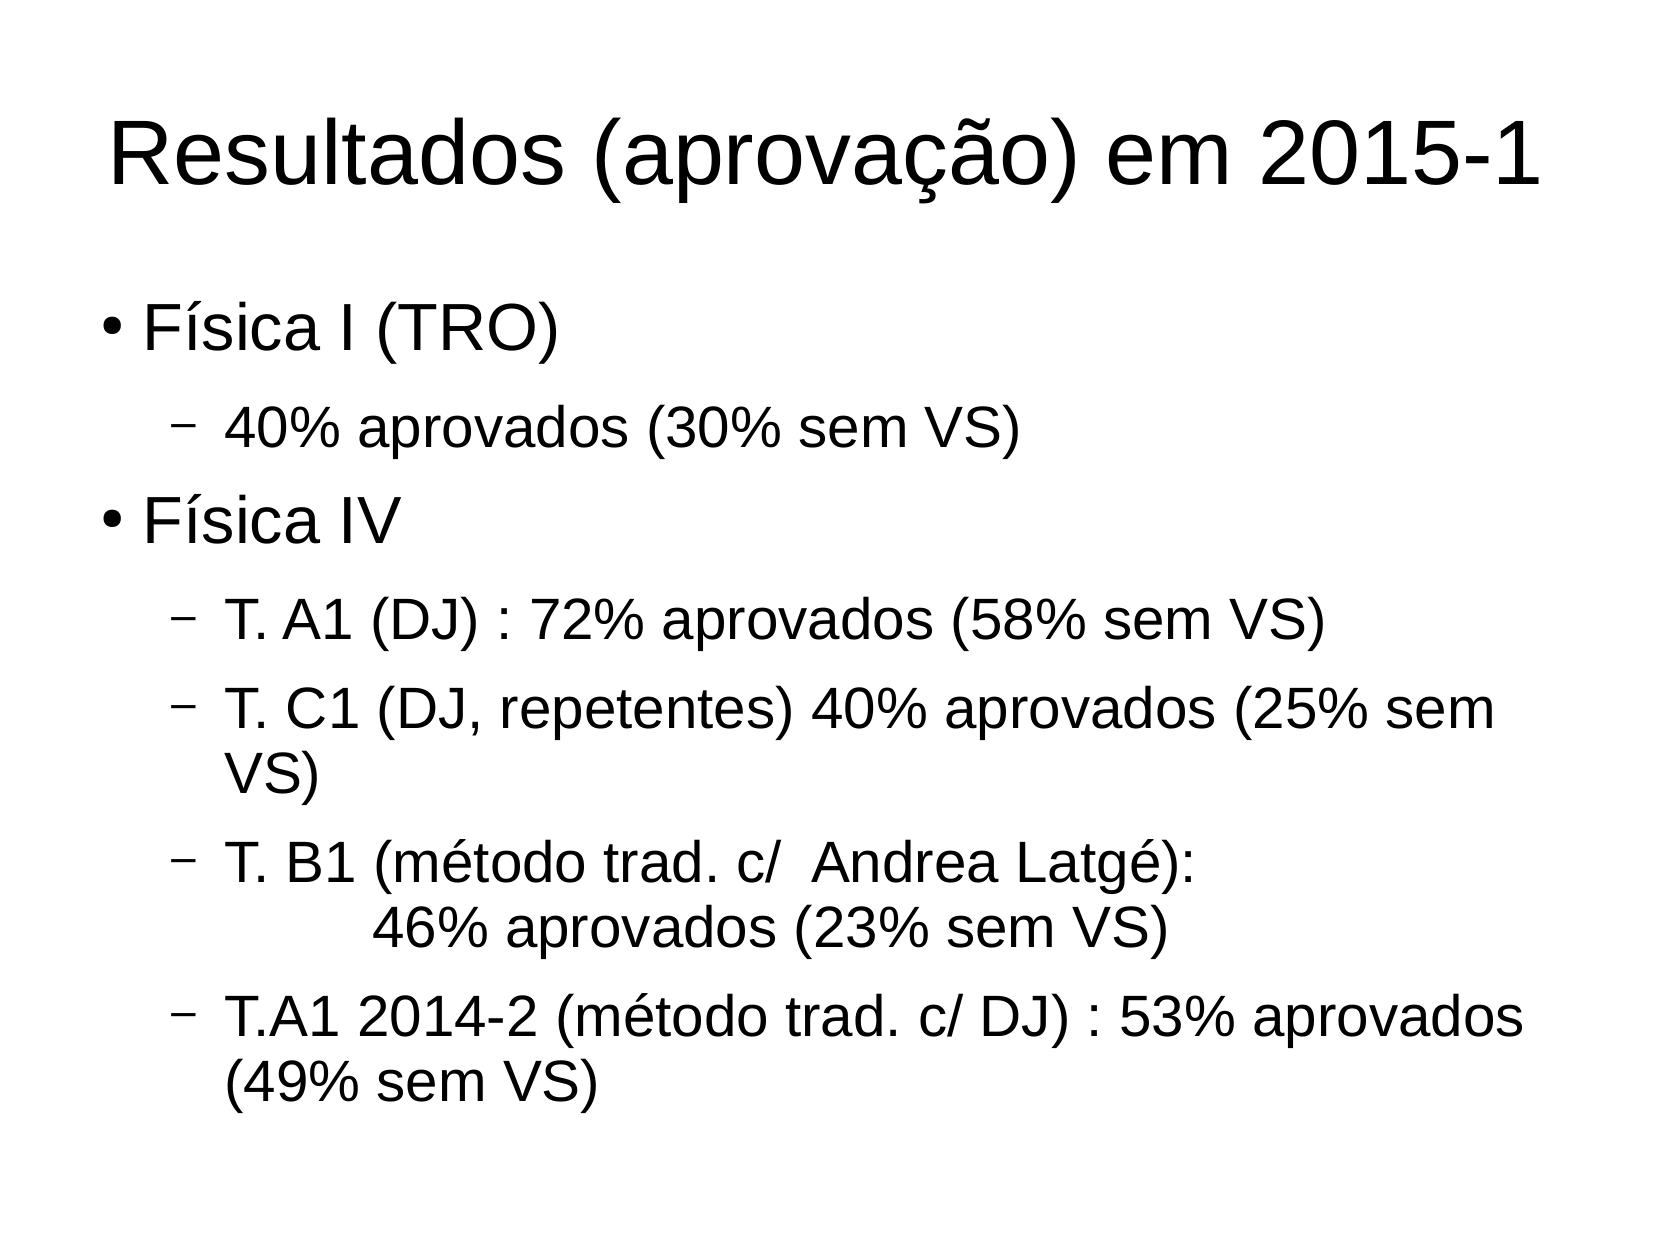

# Resultados (aprovação) em 2015-1
 Física I (TRO)
40% aprovados (30% sem VS)
 Física IV
T. A1 (DJ) : 72% aprovados (58% sem VS)
T. C1 (DJ, repetentes) 40% aprovados (25% sem VS)
T. B1 (método trad. c/ Andrea Latgé): 				 		46% aprovados (23% sem VS)
T.A1 2014-2 (método trad. c/ DJ) : 53% aprovados (49% sem VS)